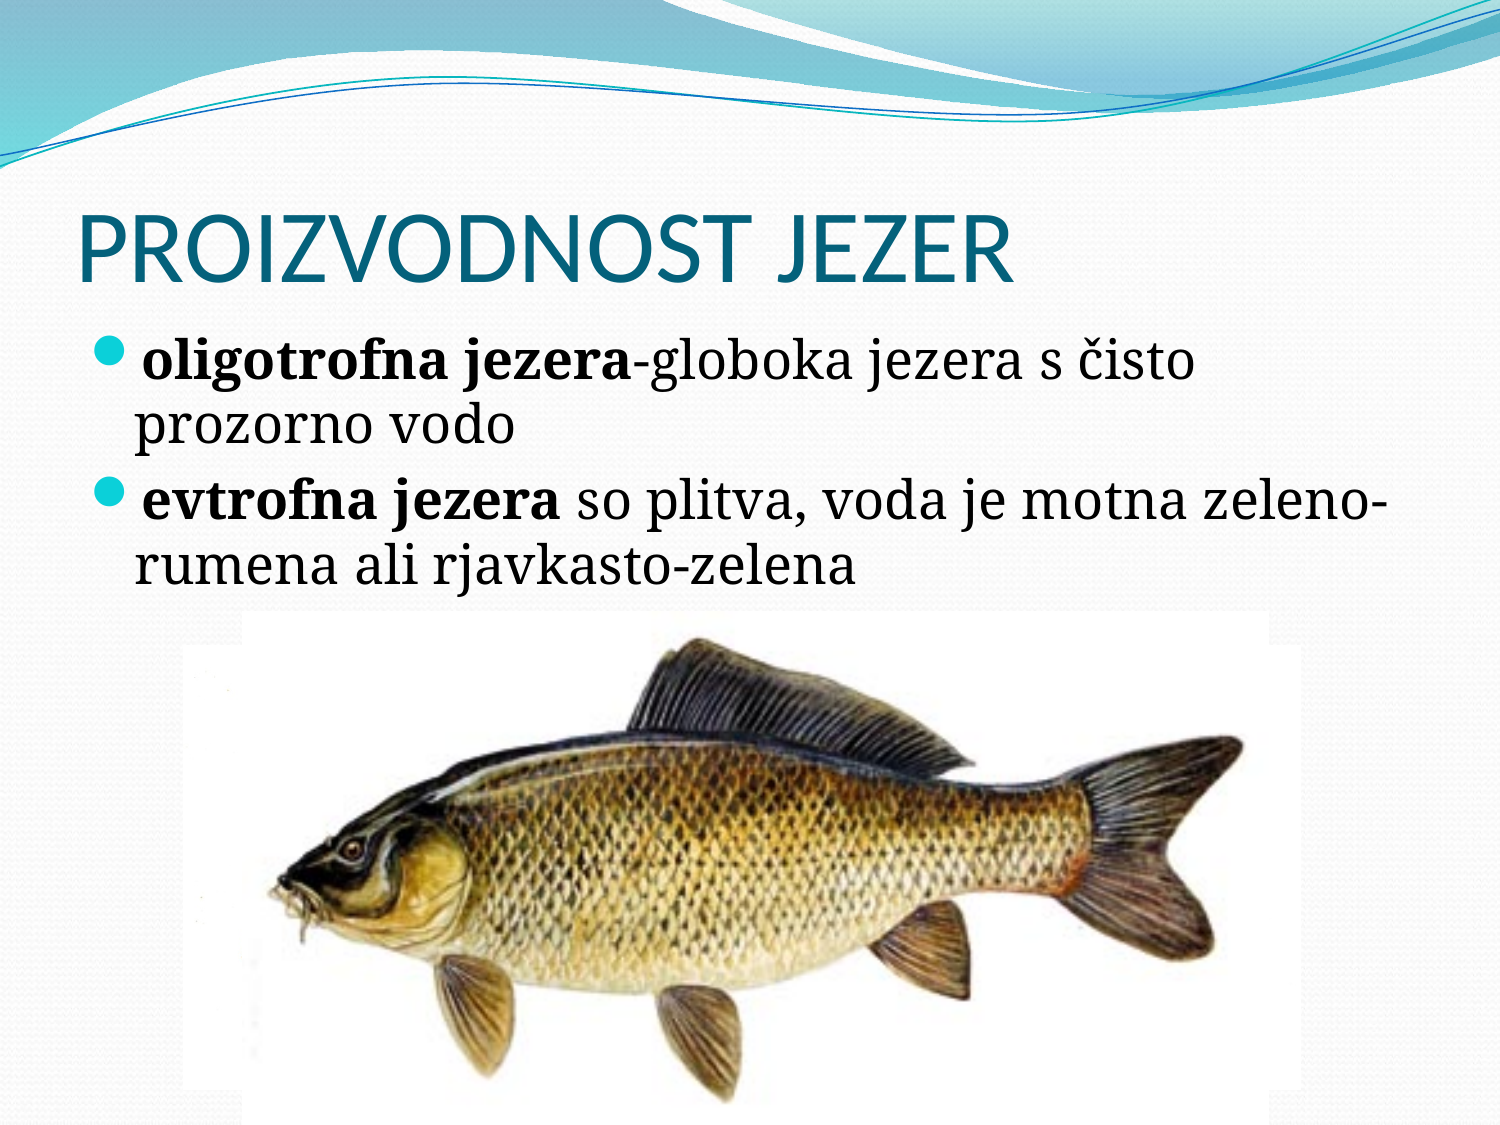

# PROIZVODNOST JEZER
oligotrofna jezera-globoka jezera s čisto prozorno vodo
evtrofna jezera so plitva, voda je motna zeleno-rumena ali rjavkasto-zelena